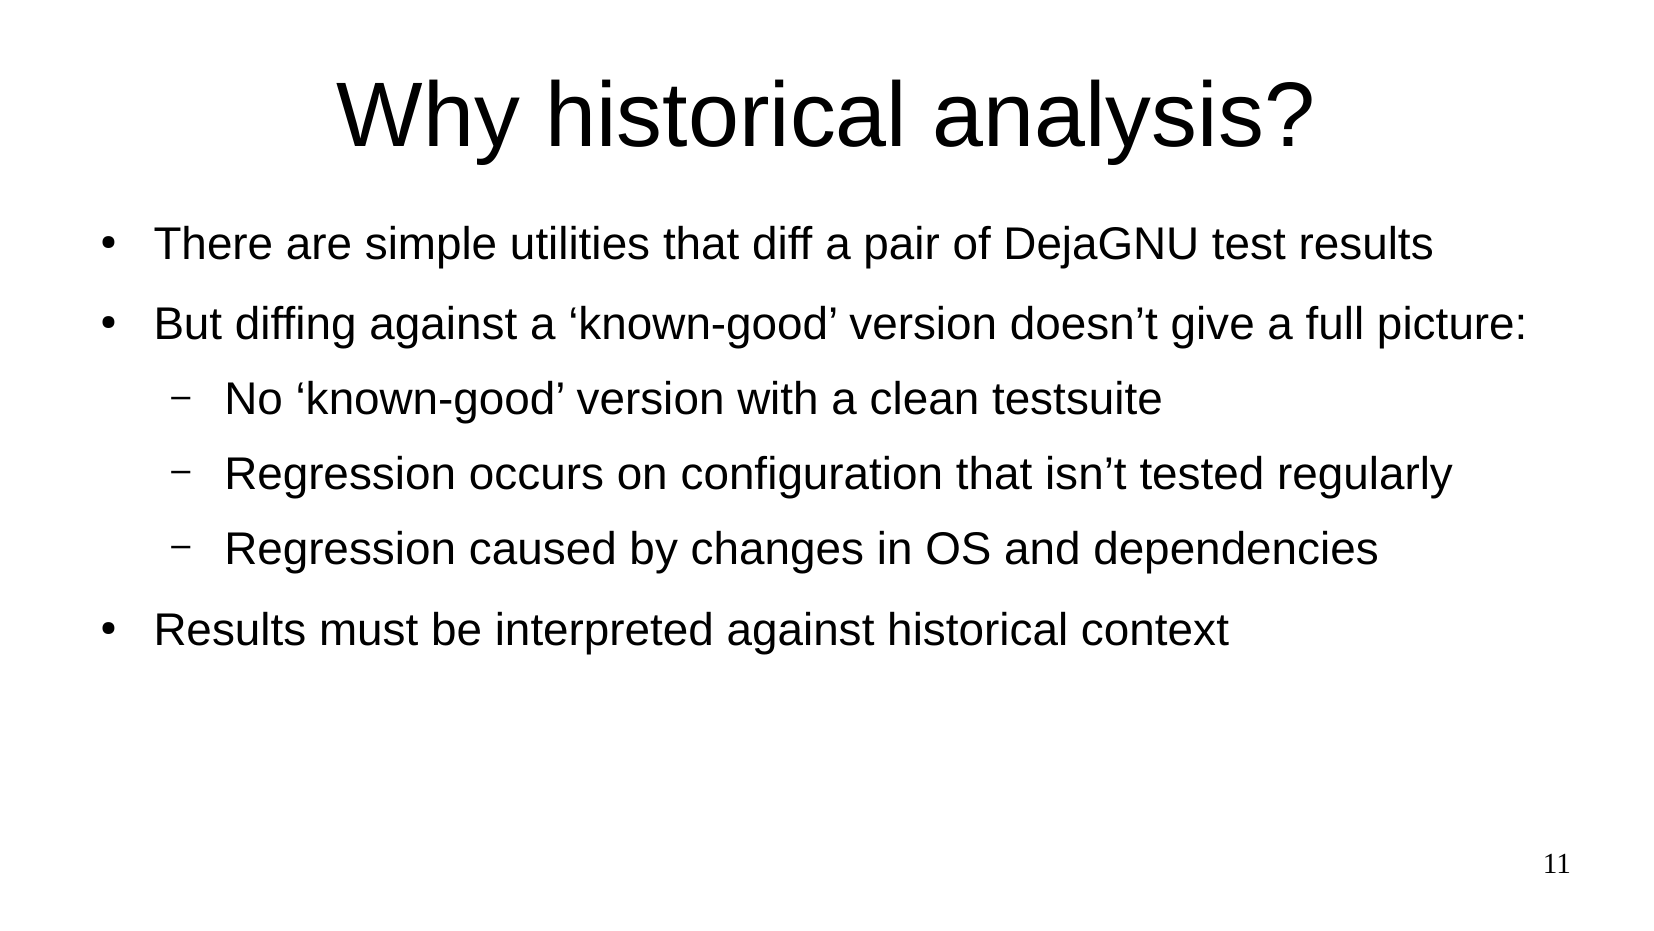

Why historical analysis?
# There are simple utilities that diff a pair of DejaGNU test results
But diffing against a ‘known-good’ version doesn’t give a full picture:
No ‘known-good’ version with a clean testsuite
Regression occurs on configuration that isn’t tested regularly
Regression caused by changes in OS and dependencies
Results must be interpreted against historical context
11